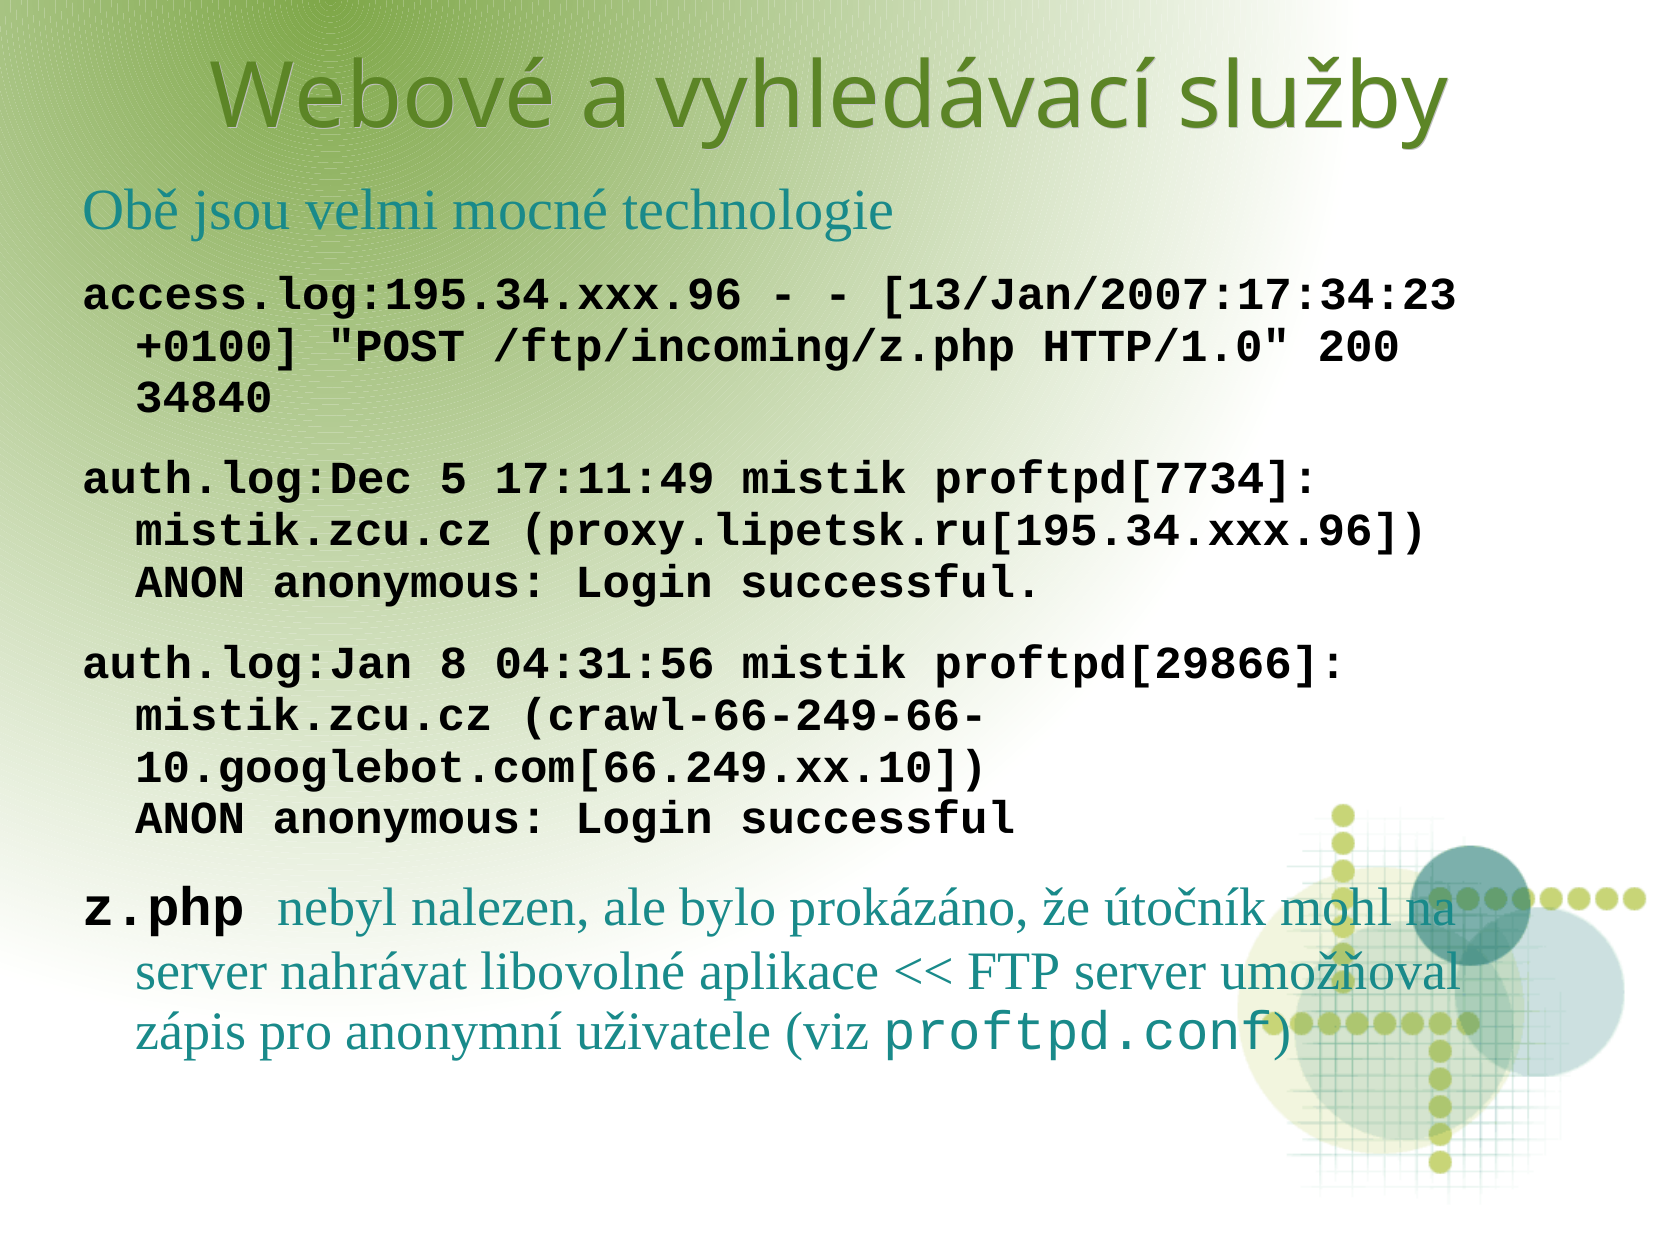

# Webové a vyhledávací služby
Obě jsou velmi mocné technologie
access.log:195.34.xxx.96 - - [13/Jan/2007:17:34:23 +0100] "POST /ftp/incoming/z.php HTTP/1.0" 200 34840
auth.log:Dec 5 17:11:49 mistik proftpd[7734]: mistik.zcu.cz (proxy.lipetsk.ru[195.34.xxx.96]) ANON anonymous: Login successful.
auth.log:Jan 8 04:31:56 mistik proftpd[29866]: mistik.zcu.cz (crawl-66-249-66-10.googlebot.com[66.249.xx.10])
ANON anonymous: Login successful
z.php nebyl nalezen, ale bylo prokázáno, že útočník mohl na server nahrávat libovolné aplikace << FTP server umožňoval zápis pro anonymní uživatele (viz proftpd.conf)